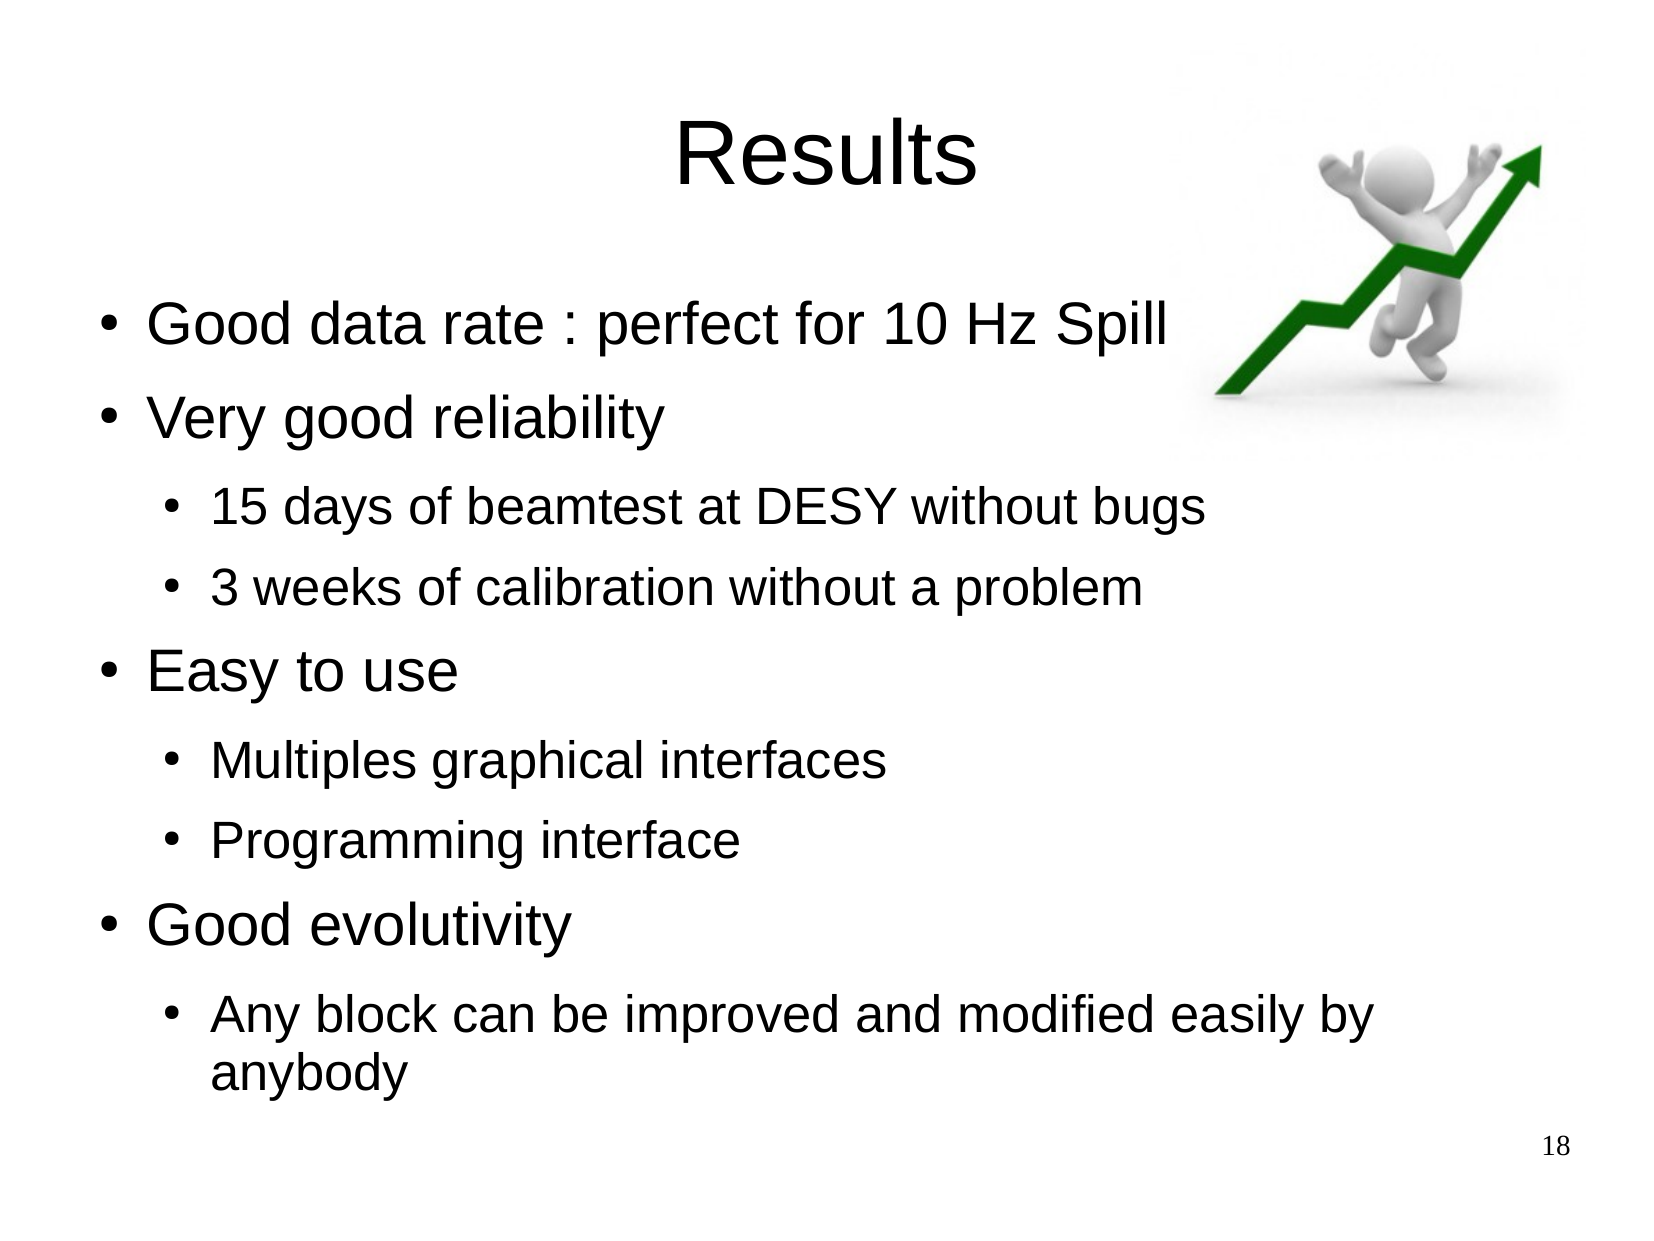

# Results
Good data rate : perfect for 10 Hz Spill
Very good reliability
15 days of beamtest at DESY without bugs
3 weeks of calibration without a problem
Easy to use
Multiples graphical interfaces
Programming interface
Good evolutivity
Any block can be improved and modified easily by anybody
18